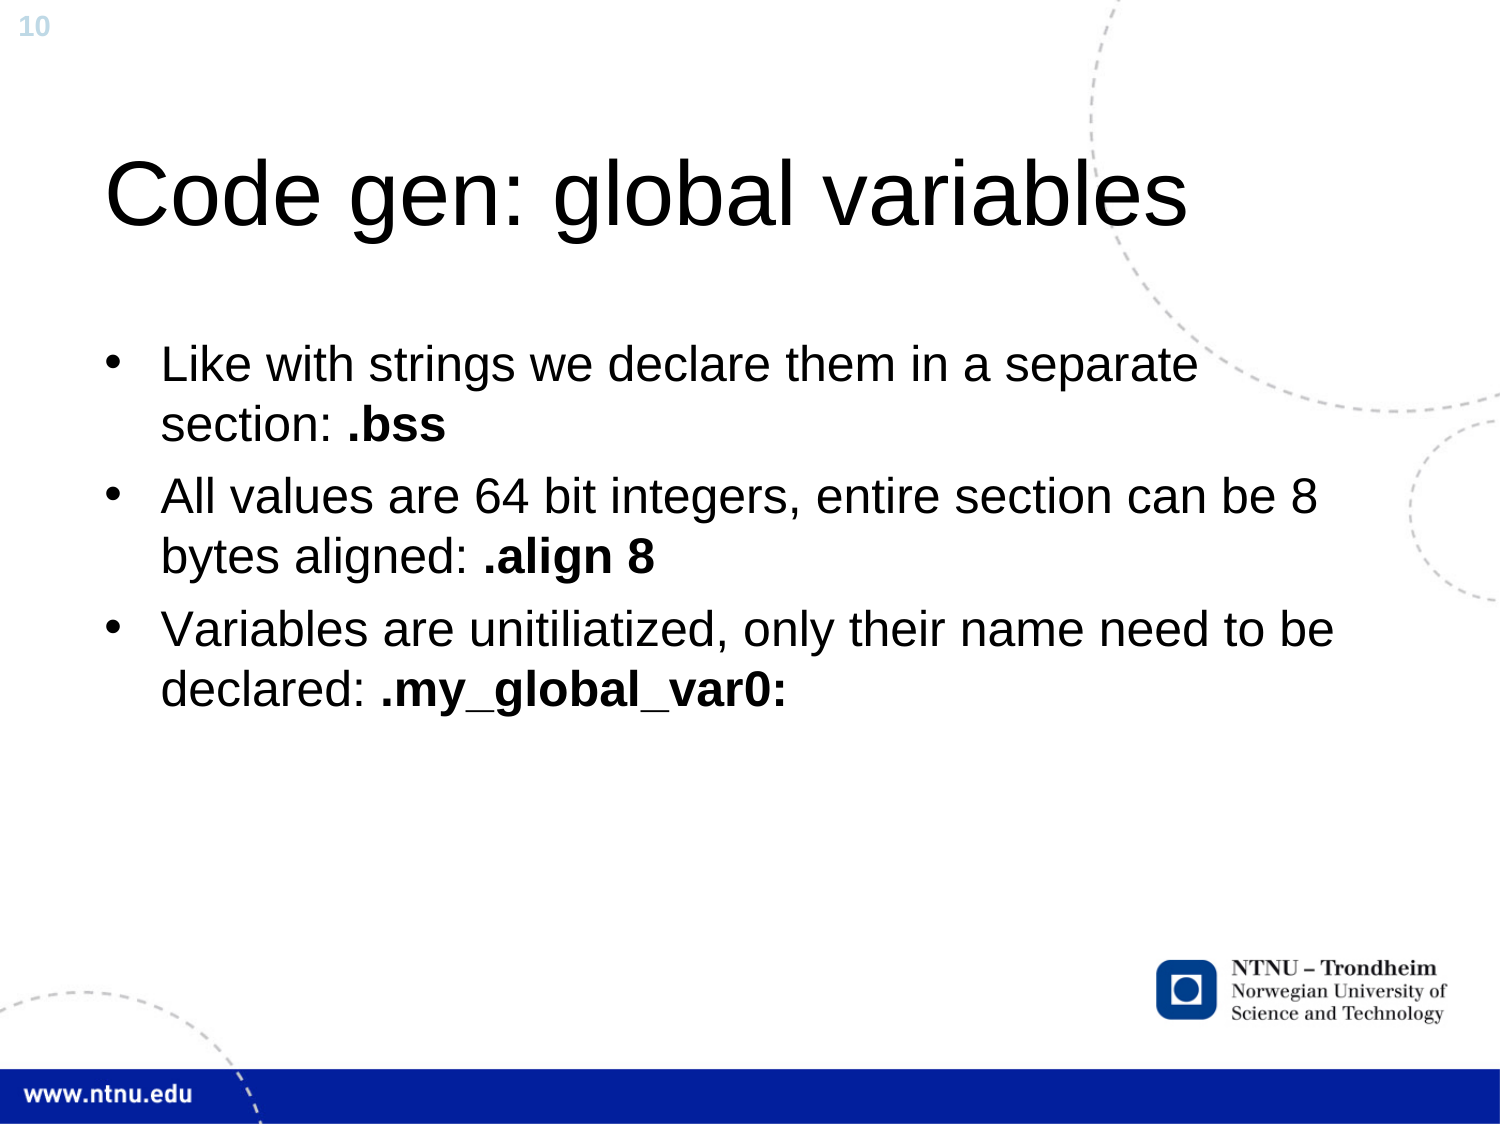

Code gen: global variables
# Like with strings we declare them in a separate section: .bss
All values are 64 bit integers, entire section can be 8 bytes aligned: .align 8
Variables are unitiliatized, only their name need to be declared: .my_global_var0: